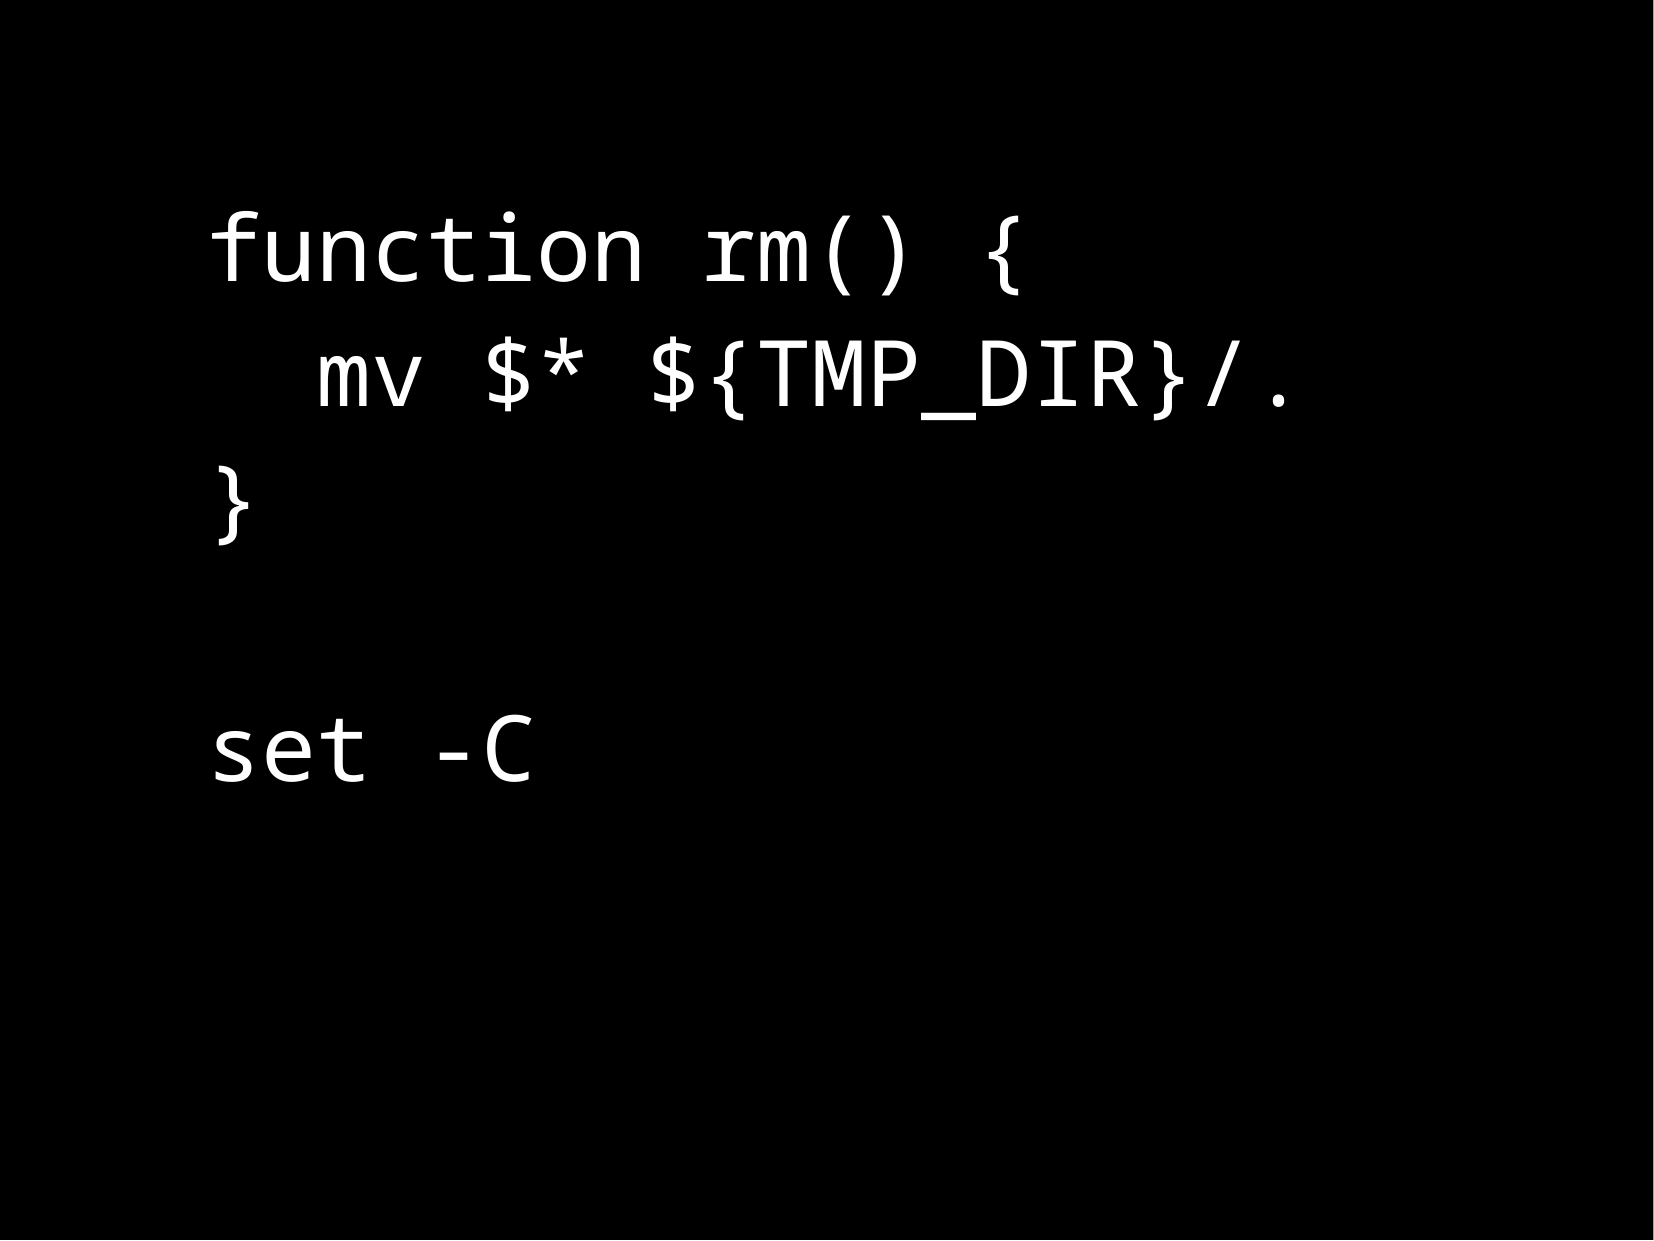

# function rm() { mv $* ${TMP_DIR}/. } set -C